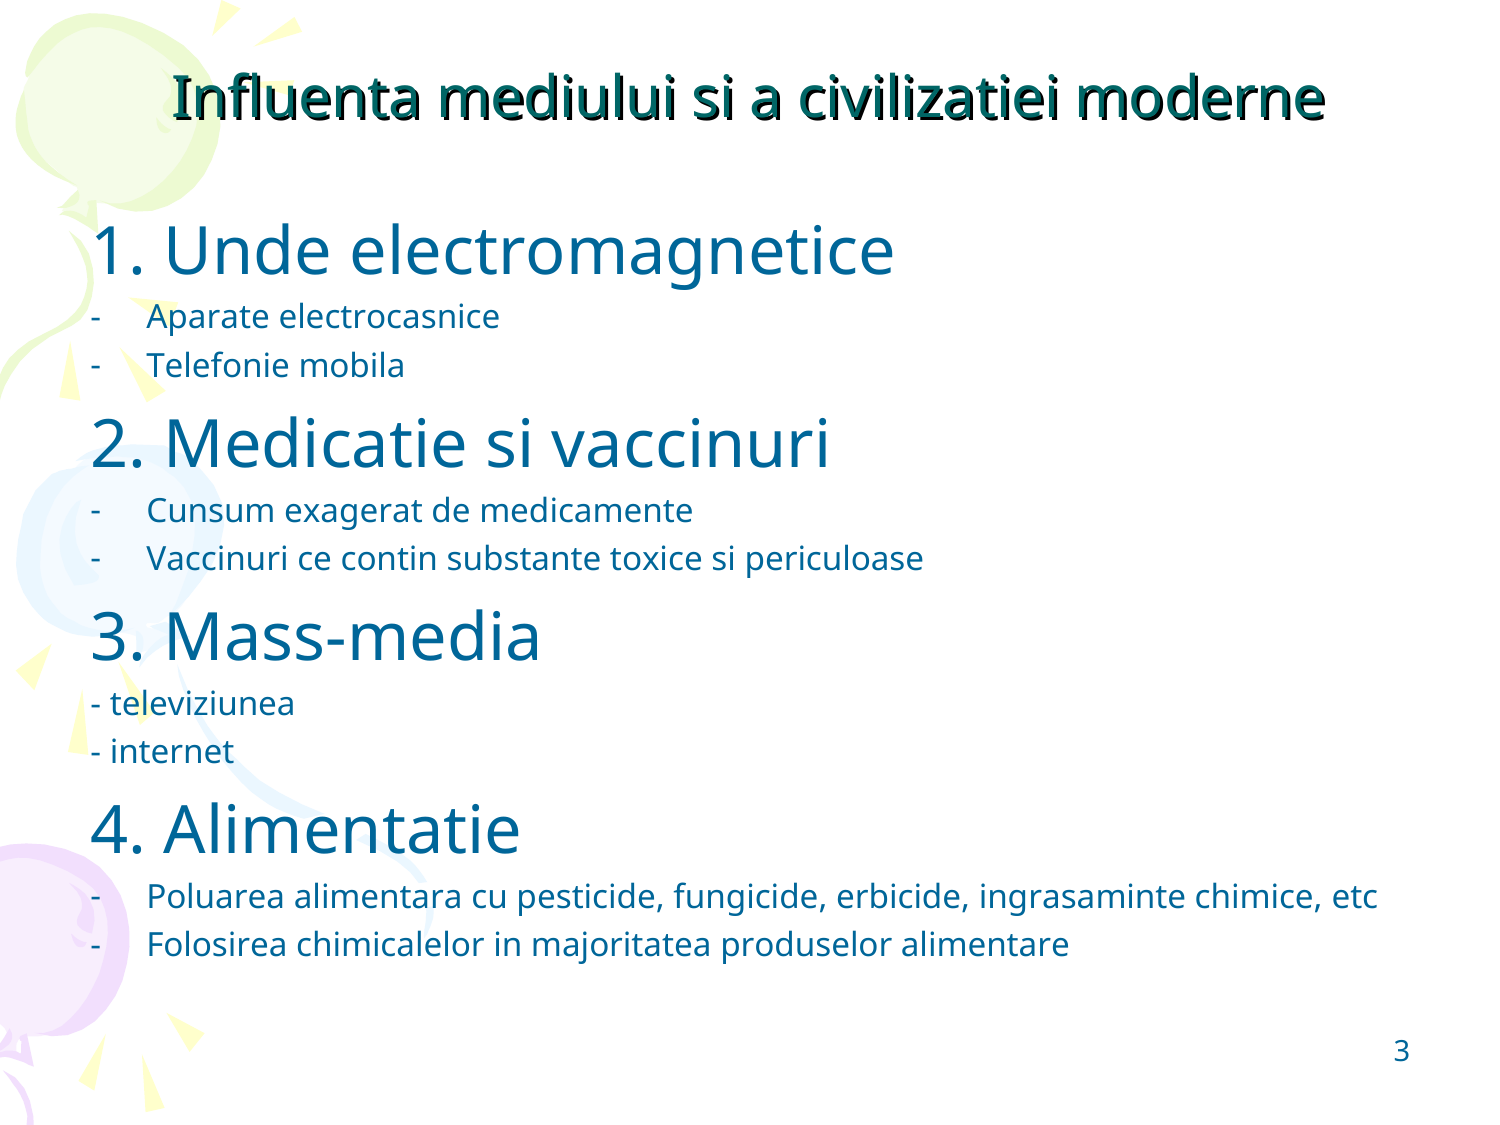

Influenta mediului si a civilizatiei moderne
1. Unde electromagnetice
Aparate electrocasnice
Telefonie mobila
2. Medicatie si vaccinuri
Cunsum exagerat de medicamente
Vaccinuri ce contin substante toxice si periculoase
3. Mass-media
- televiziunea
- internet
4. Alimentatie
Poluarea alimentara cu pesticide, fungicide, erbicide, ingrasaminte chimice, etc
Folosirea chimicalelor in majoritatea produselor alimentare